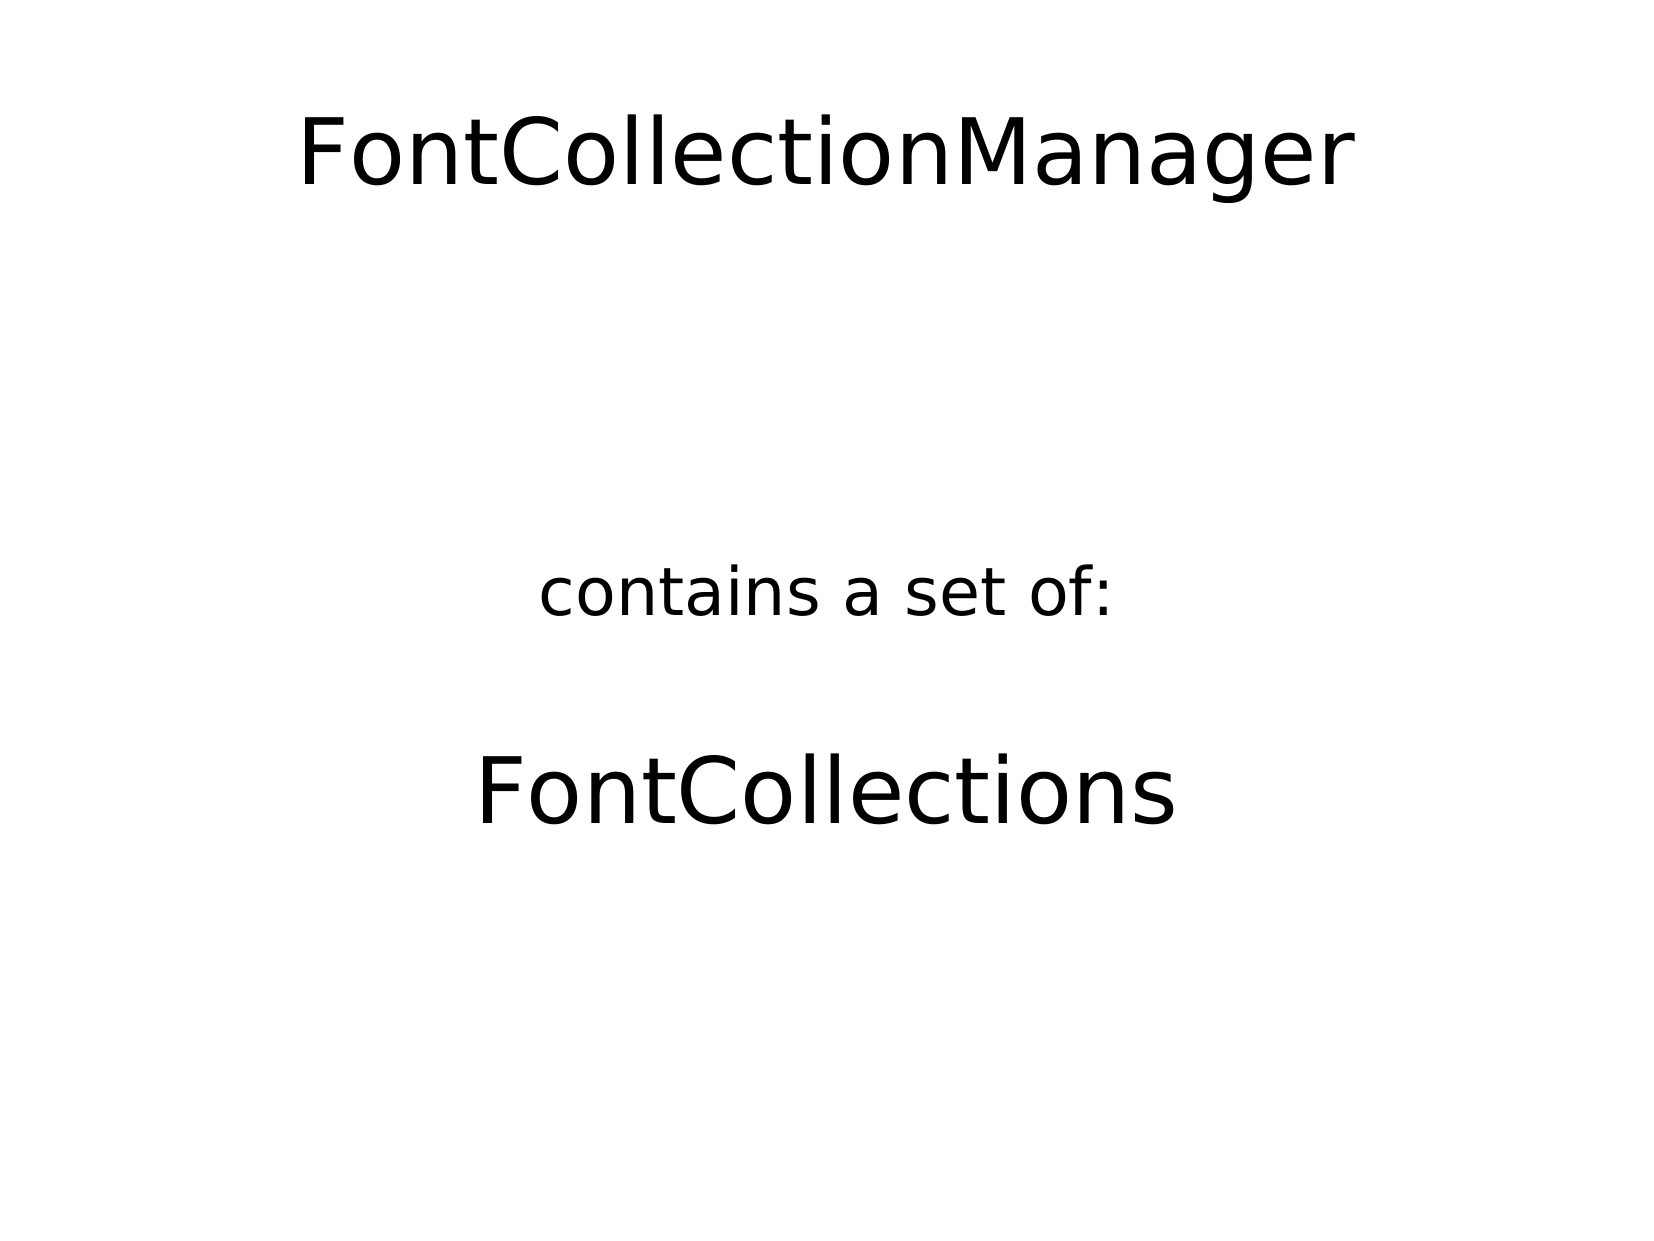

# FontCollectionManager
contains a set of:
FontCollections